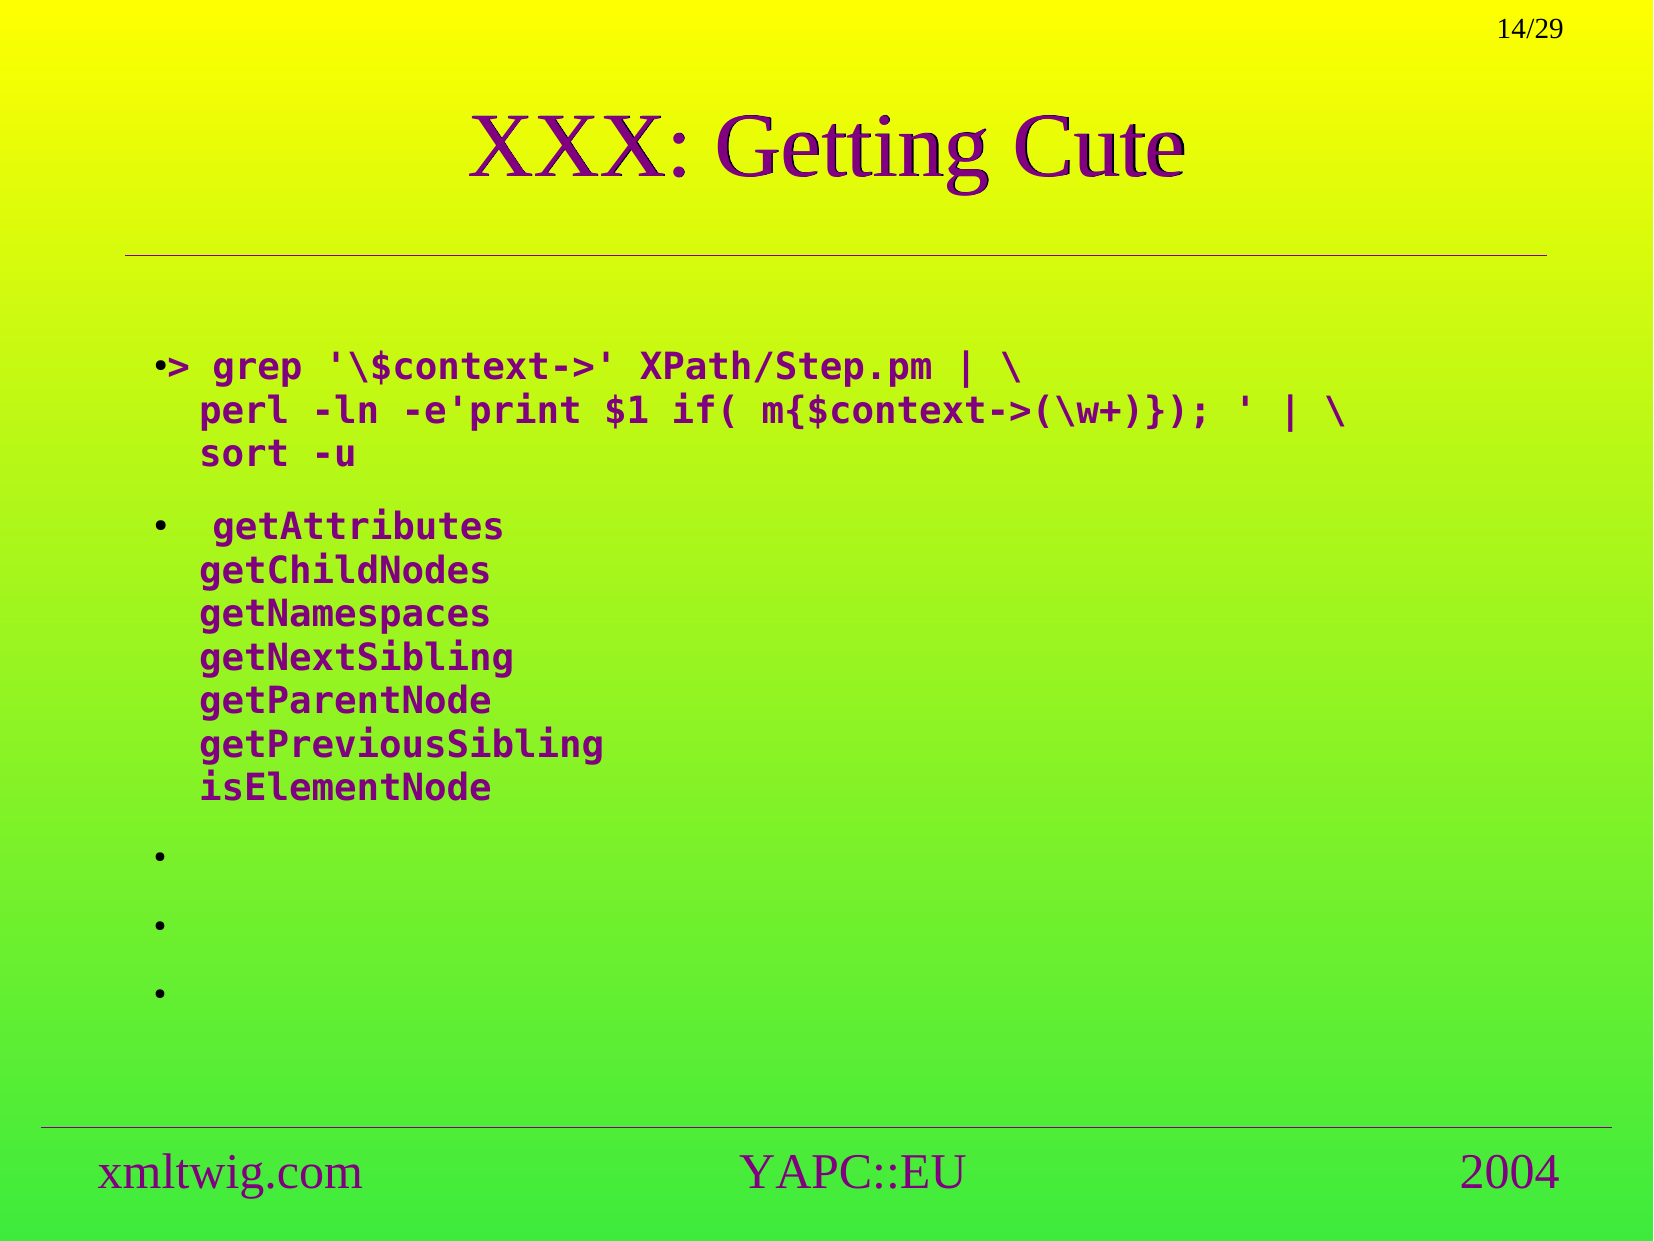

# XXX: Getting Cute
> grep '\$context->' XPath/Step.pm | \
 perl -ln -e'print $1 if( m{$context->(\w+)}); ' | \
 sort -u
 getAttributes
 getChildNodes
 getNamespaces
 getNextSibling
 getParentNode
 getPreviousSibling
 isElementNode